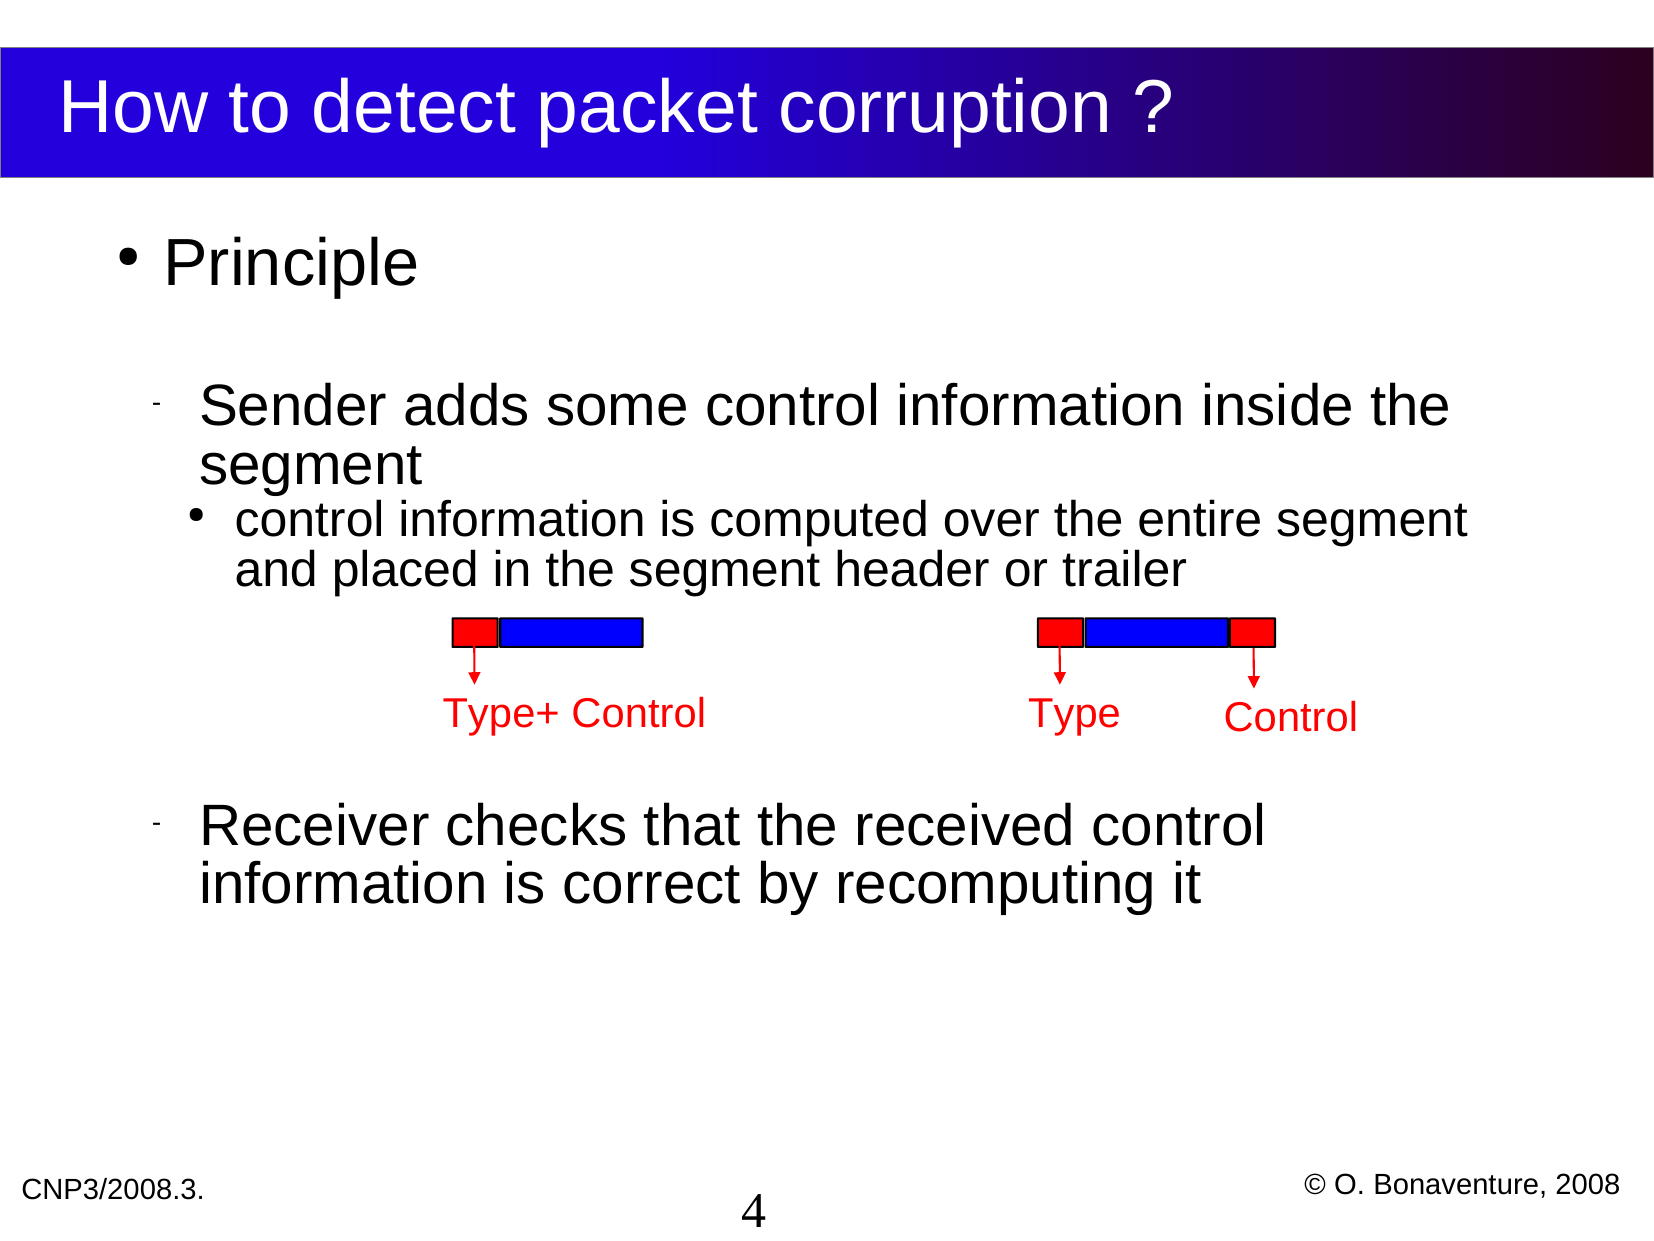

# How to detect packet corruption ?
Principle
Sender adds some control information inside the segment
control information is computed over the entire segment and placed in the segment header or trailer
Receiver checks that the received control information is correct by recomputing it
Type+ Control
Type
Control
© O. Bonaventure, 2008
CNP3/2008.3.